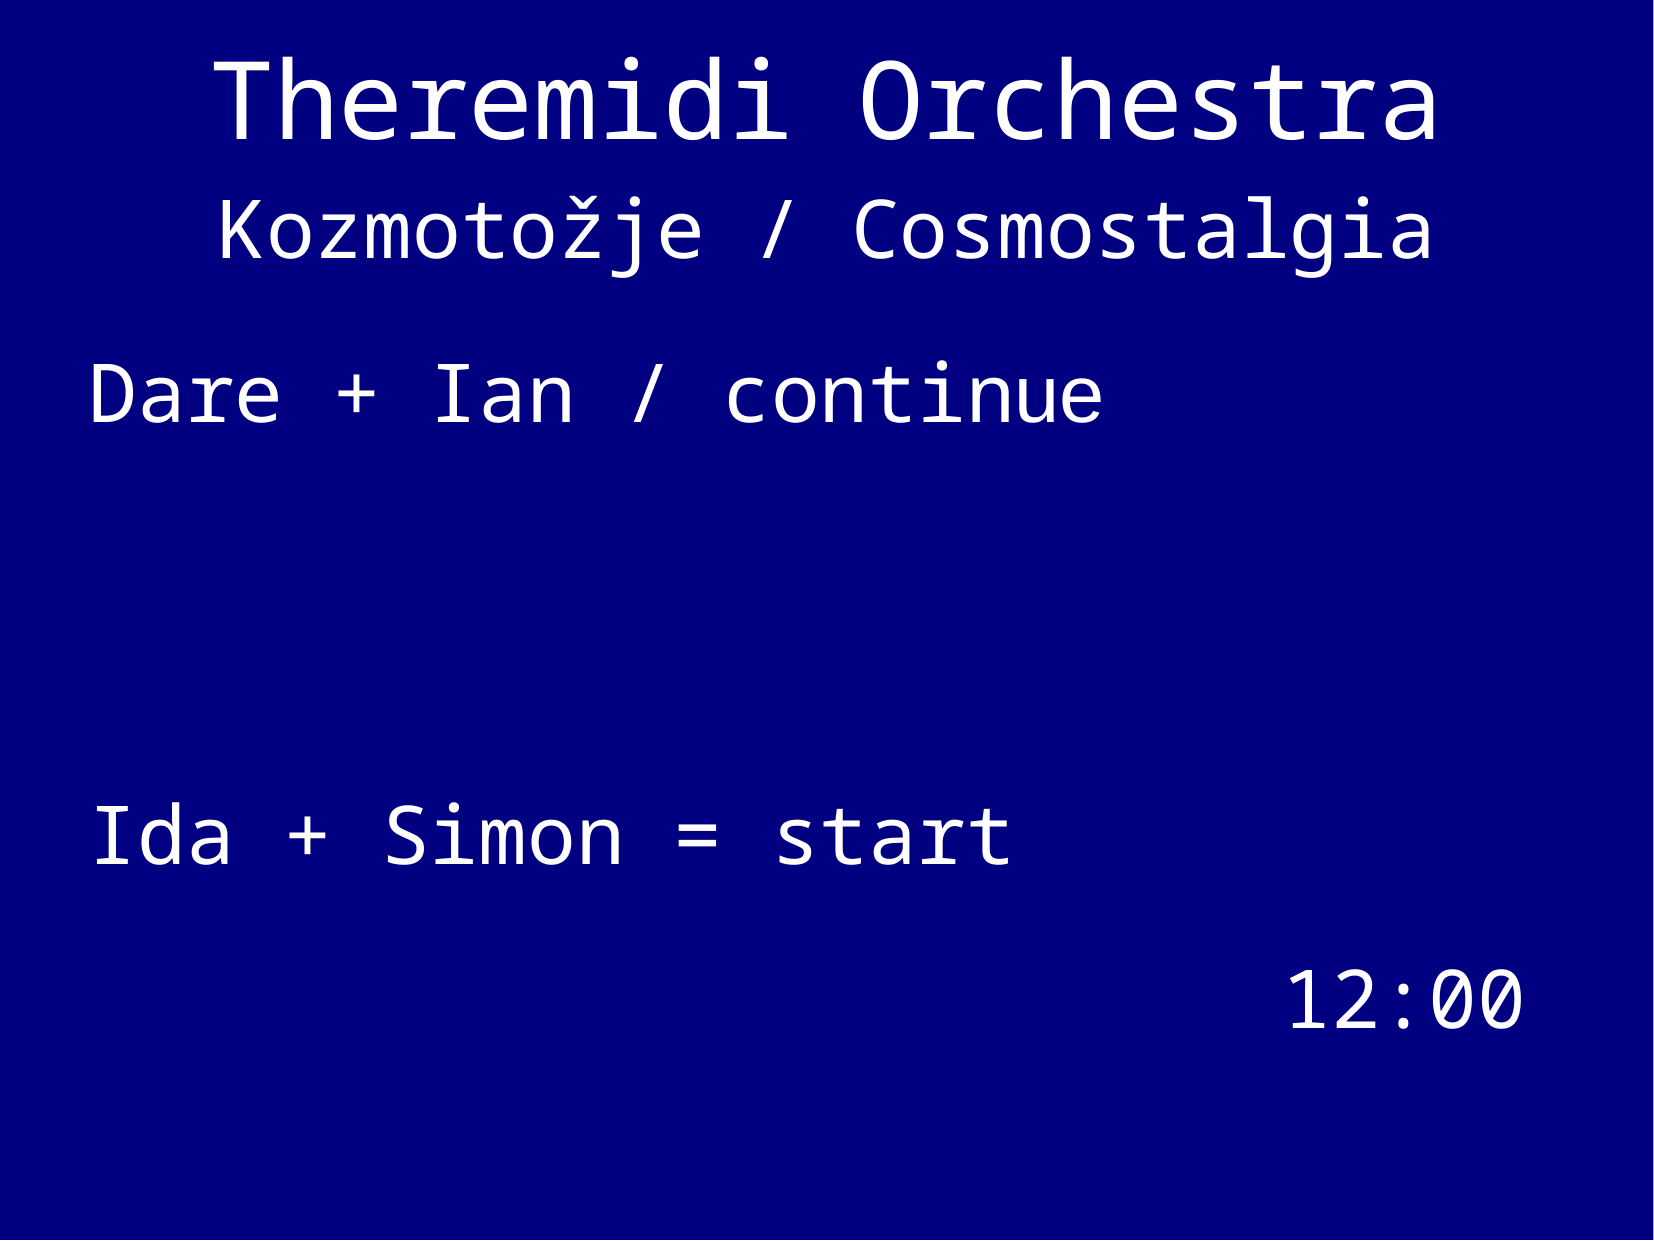

# Theremidi Orchestra Kozmotožje / Cosmostalgia
Dare + Ian / continue
Ida + Simon = start
12:00